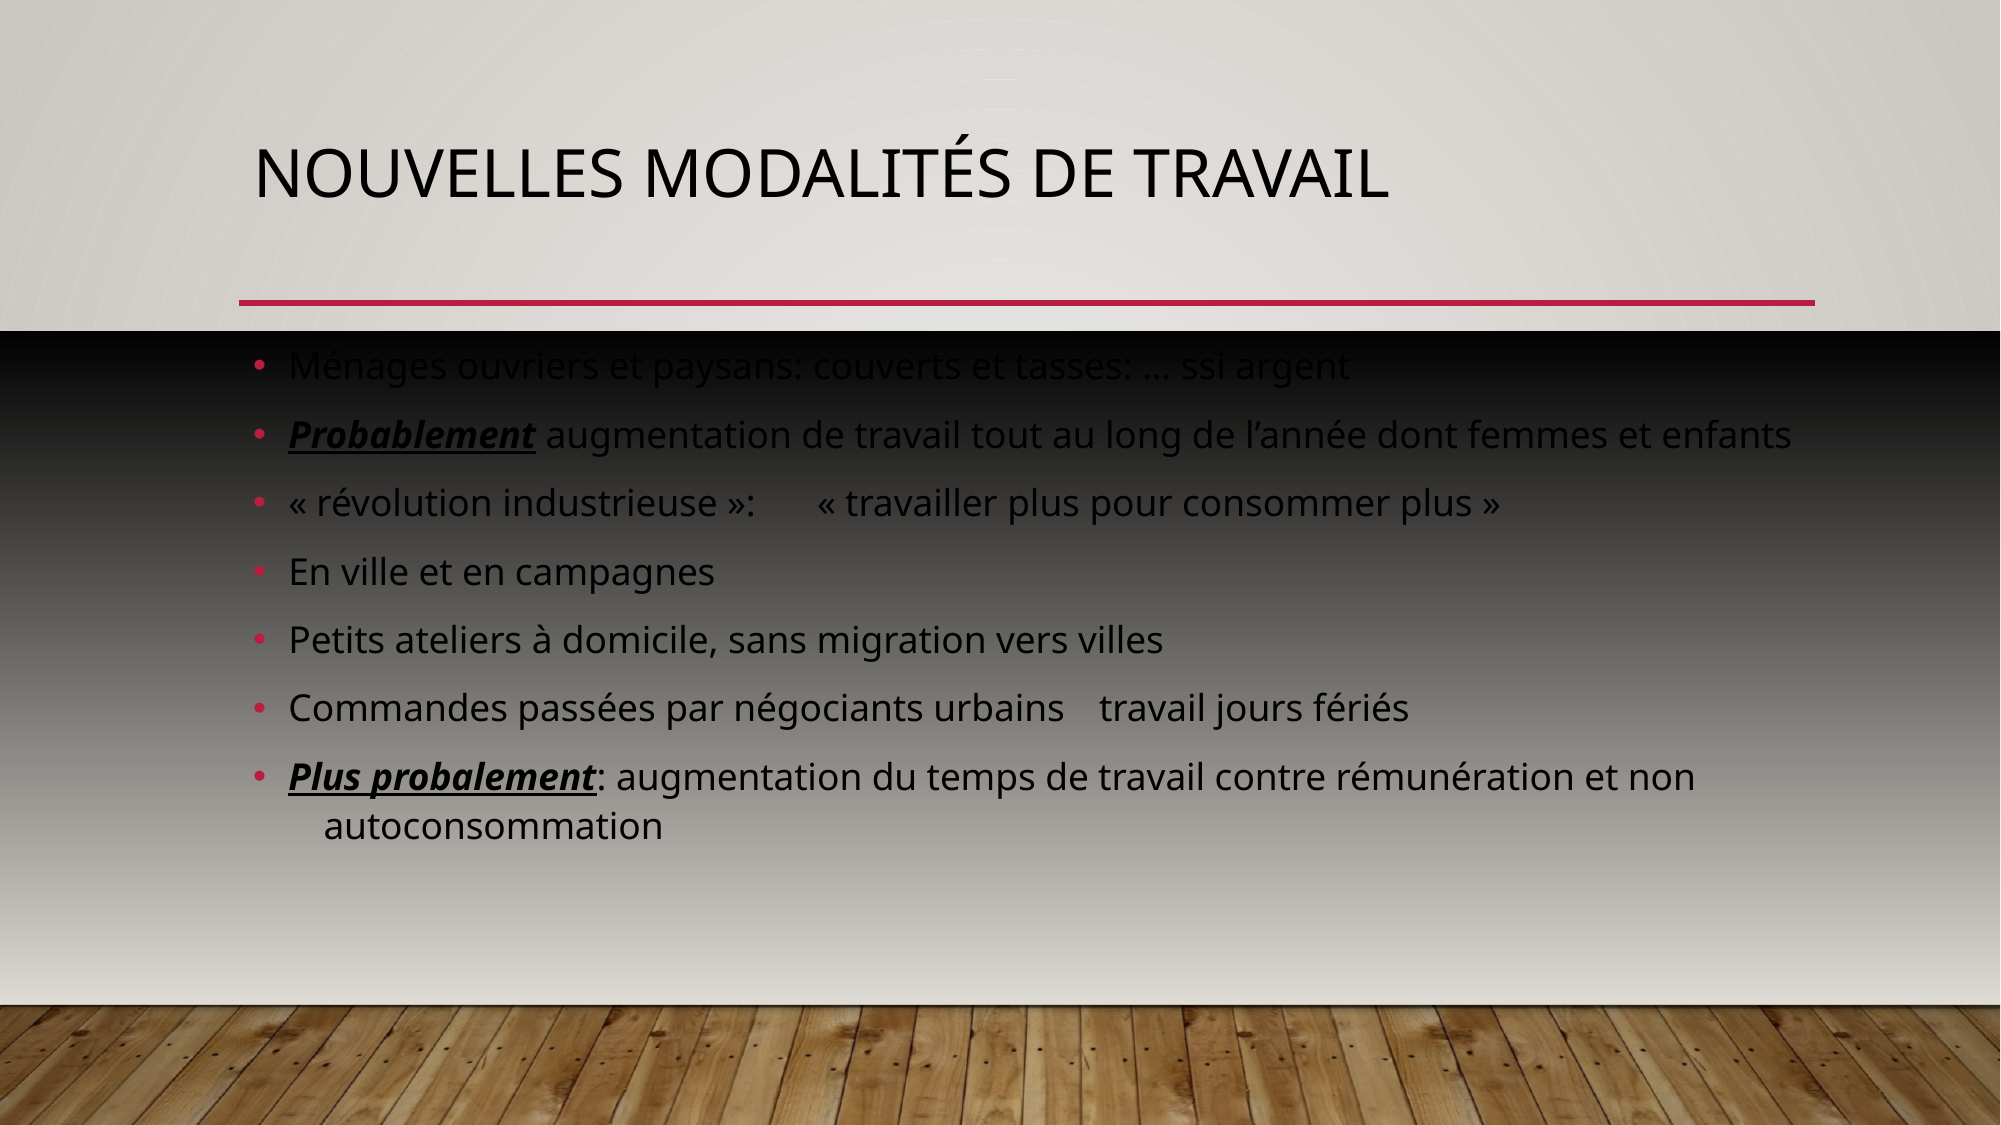

# Nouvelles modalités de travail
Ménages ouvriers et paysans: couverts et tasses: … ssi argent
Probablement augmentation de travail tout au long de l’année dont femmes et enfants
« révolution industrieuse »: 	« travailler plus pour consommer plus »
En ville et en campagnes
Petits ateliers à domicile, sans migration vers villes
Commandes passées par négociants urbains	travail jours fériés
Plus probalement: augmentation du temps de travail contre rémunération et non autoconsommation